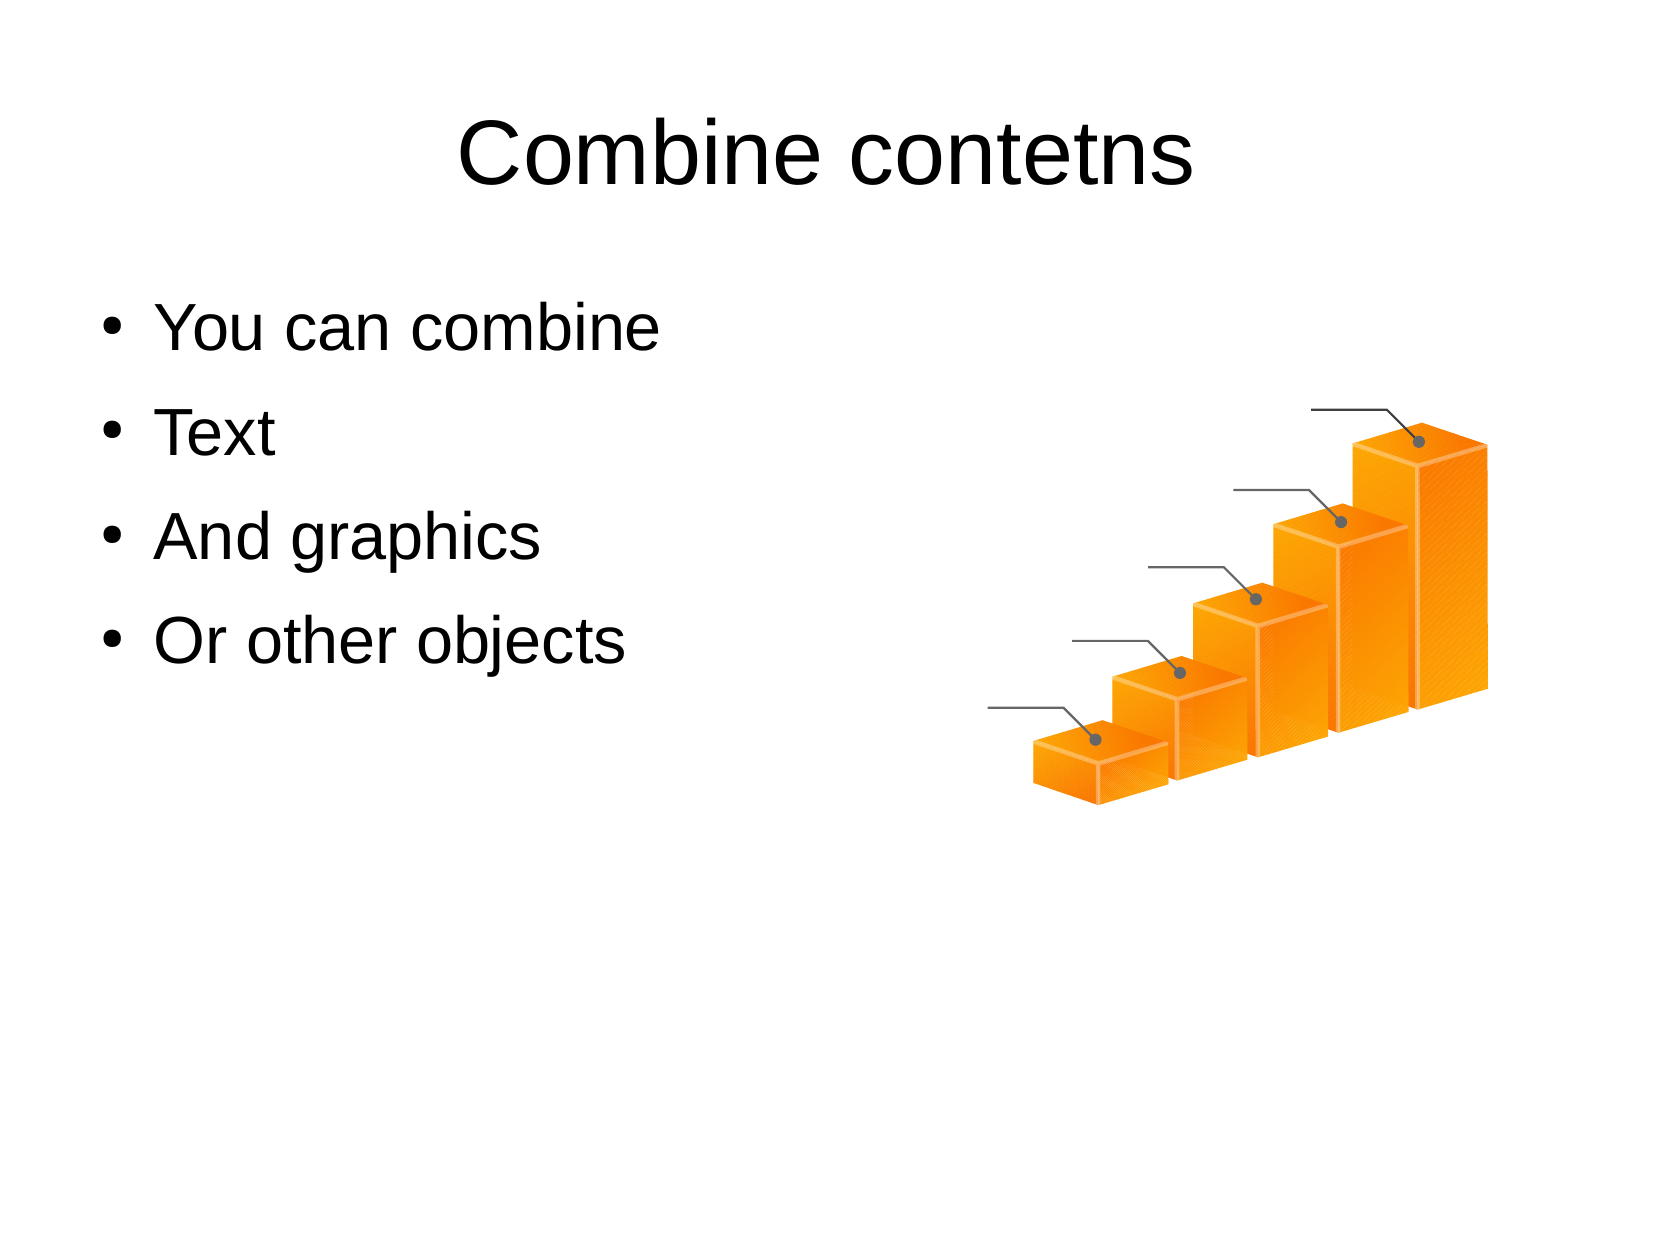

# Combine contetns
You can combine
Text
And graphics
Or other objects